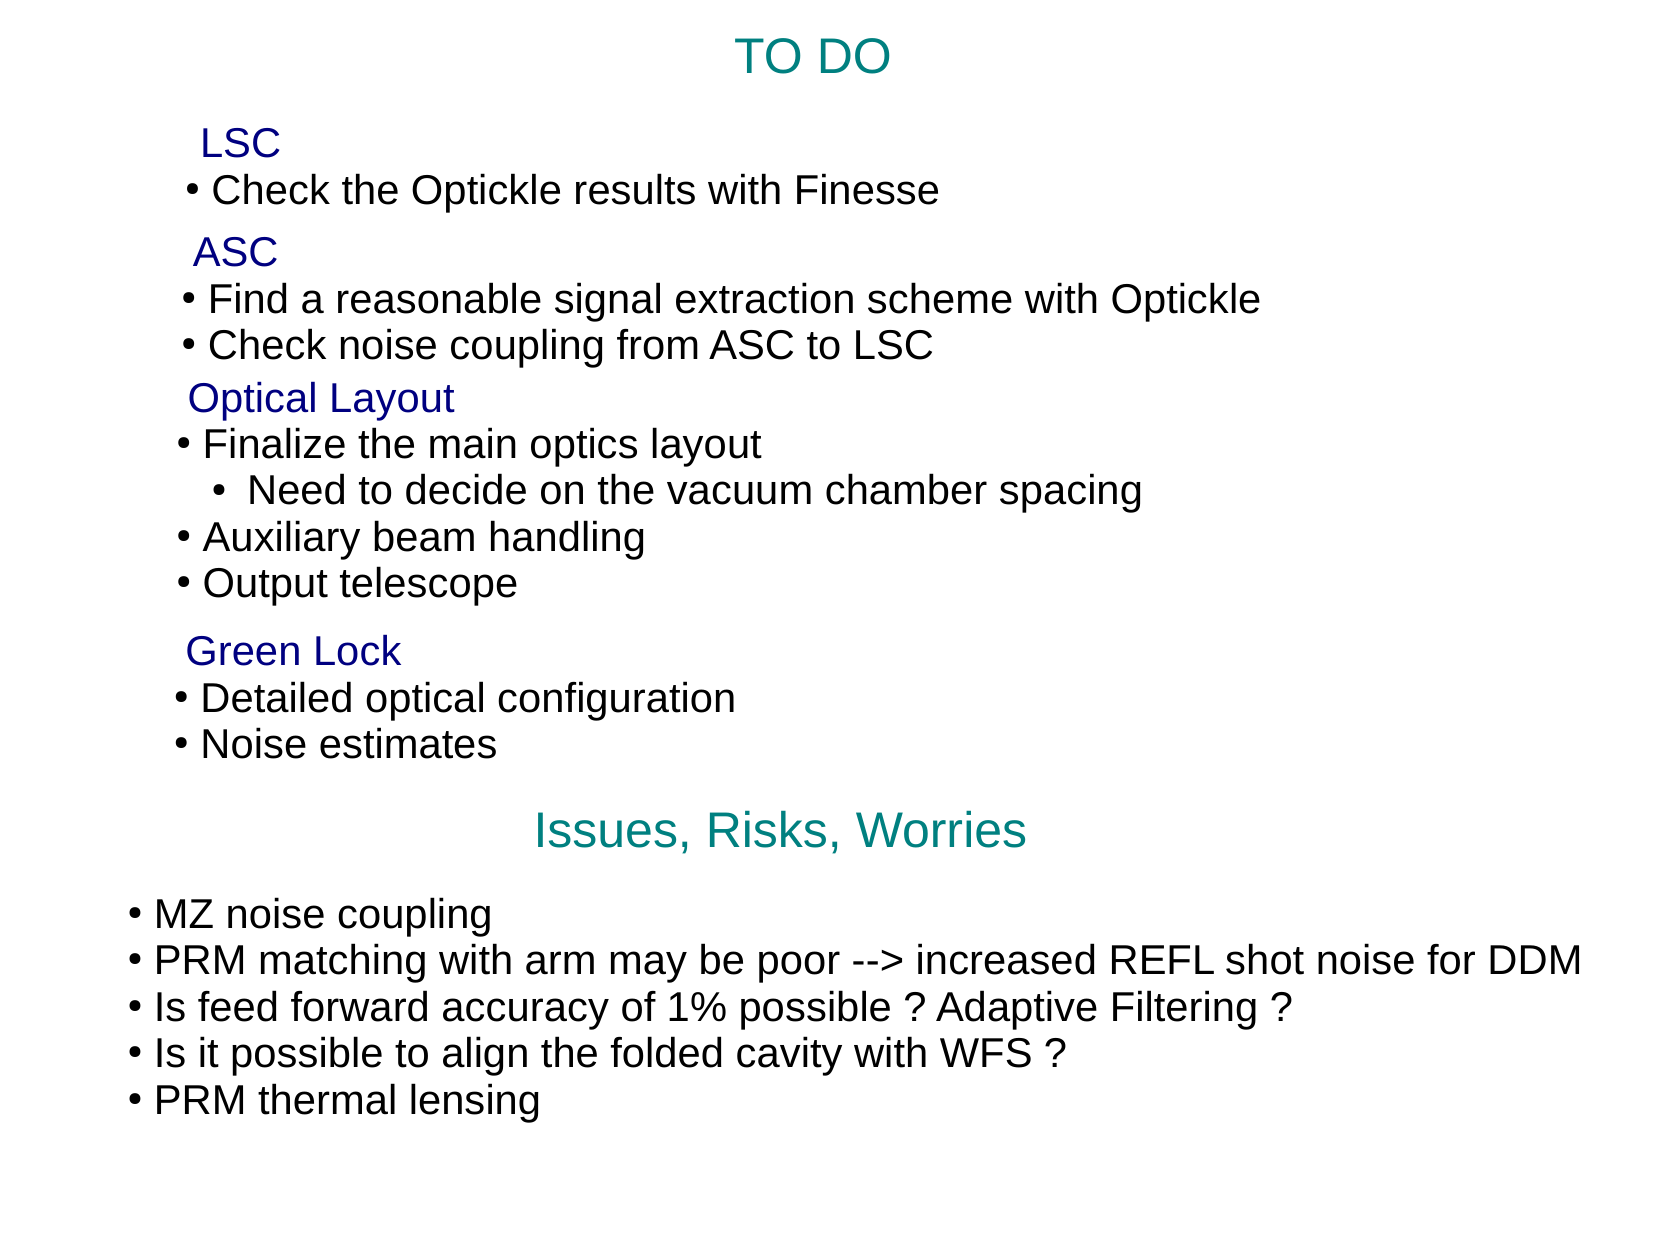

TO DO
LSC
 Check the Optickle results with Finesse
 ASC
 Find a reasonable signal extraction scheme with Optickle
 Check noise coupling from ASC to LSC
 Optical Layout
 Finalize the main optics layout
Need to decide on the vacuum chamber spacing
 Auxiliary beam handling
 Output telescope
 Green Lock
 Detailed optical configuration
 Noise estimates
Issues, Risks, Worries
 MZ noise coupling
 PRM matching with arm may be poor --> increased REFL shot noise for DDM
 Is feed forward accuracy of 1% possible ? Adaptive Filtering ?
 Is it possible to align the folded cavity with WFS ?
 PRM thermal lensing